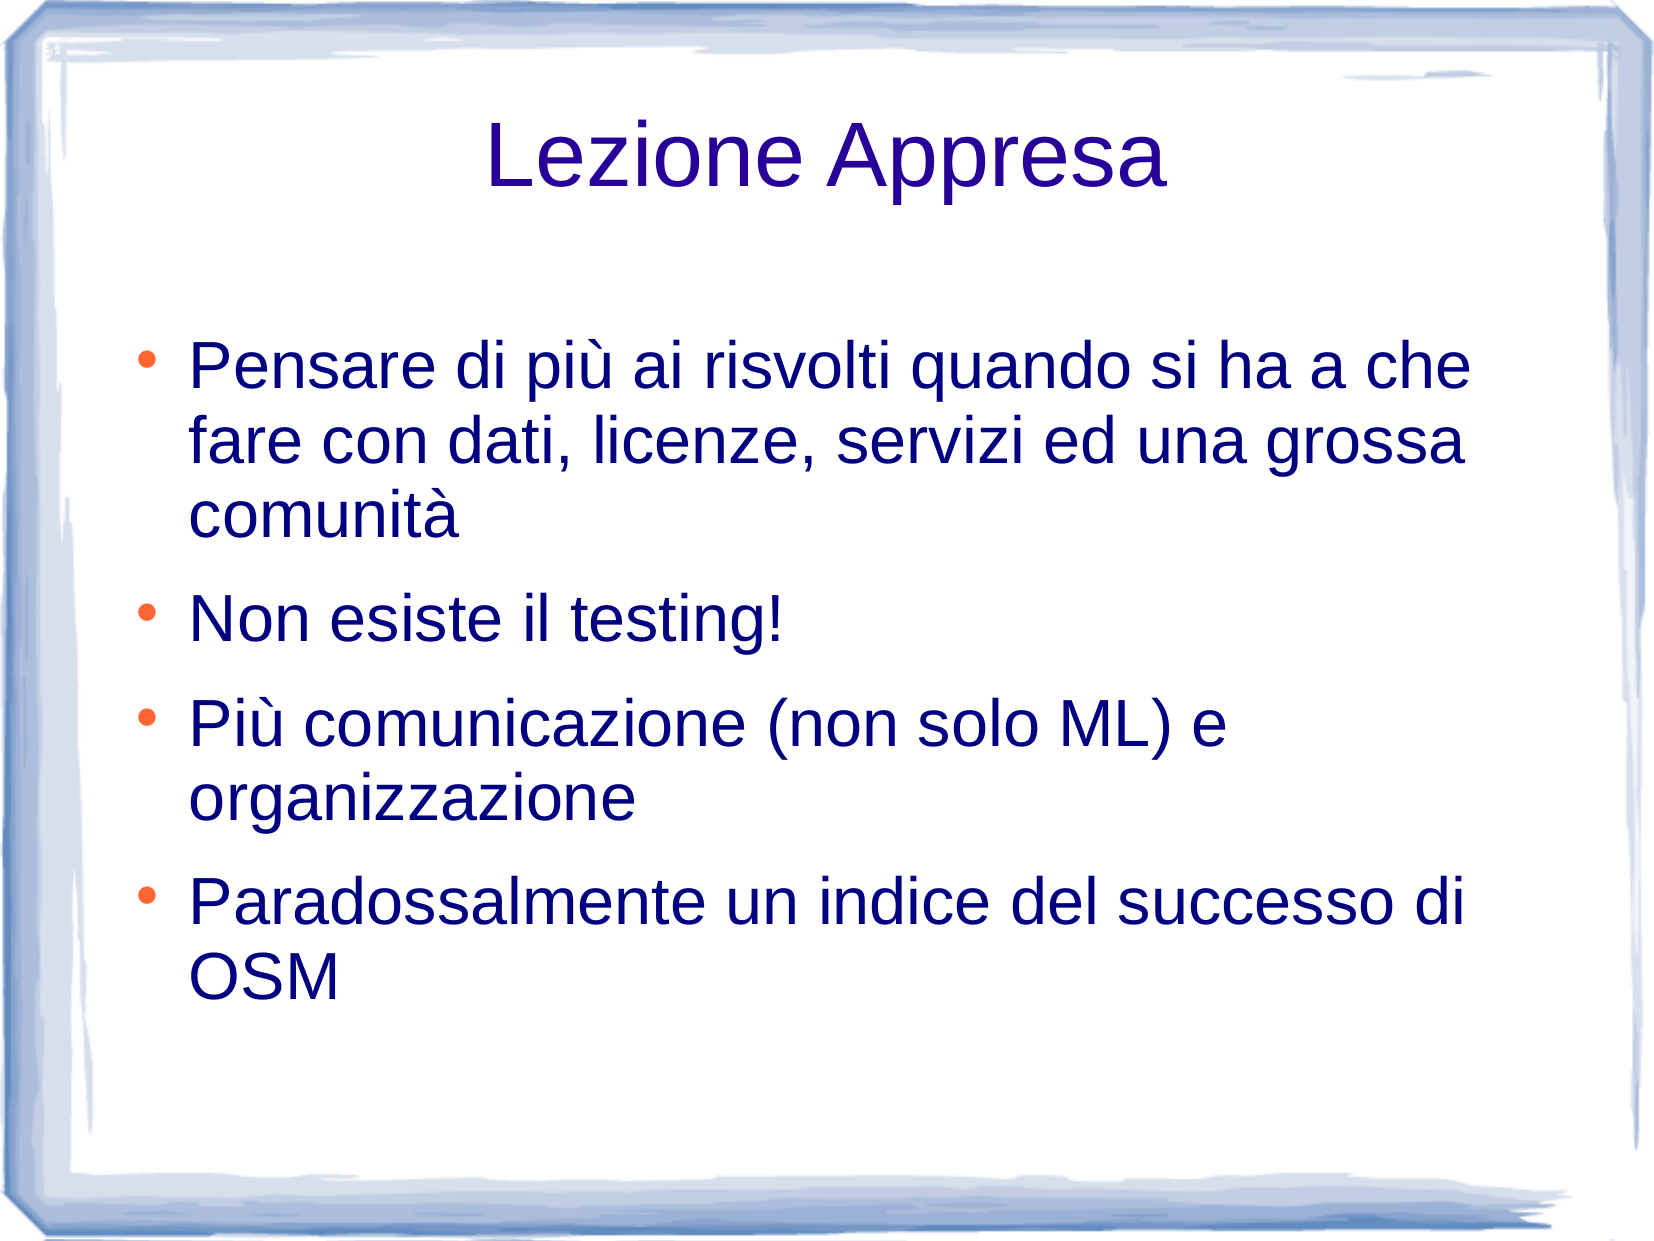

# Lezione Appresa
Pensare di più ai risvolti quando si ha a che fare con dati, licenze, servizi ed una grossa comunità
Non esiste il testing!
Più comunicazione (non solo ML) e organizzazione
Paradossalmente un indice del successo di OSM